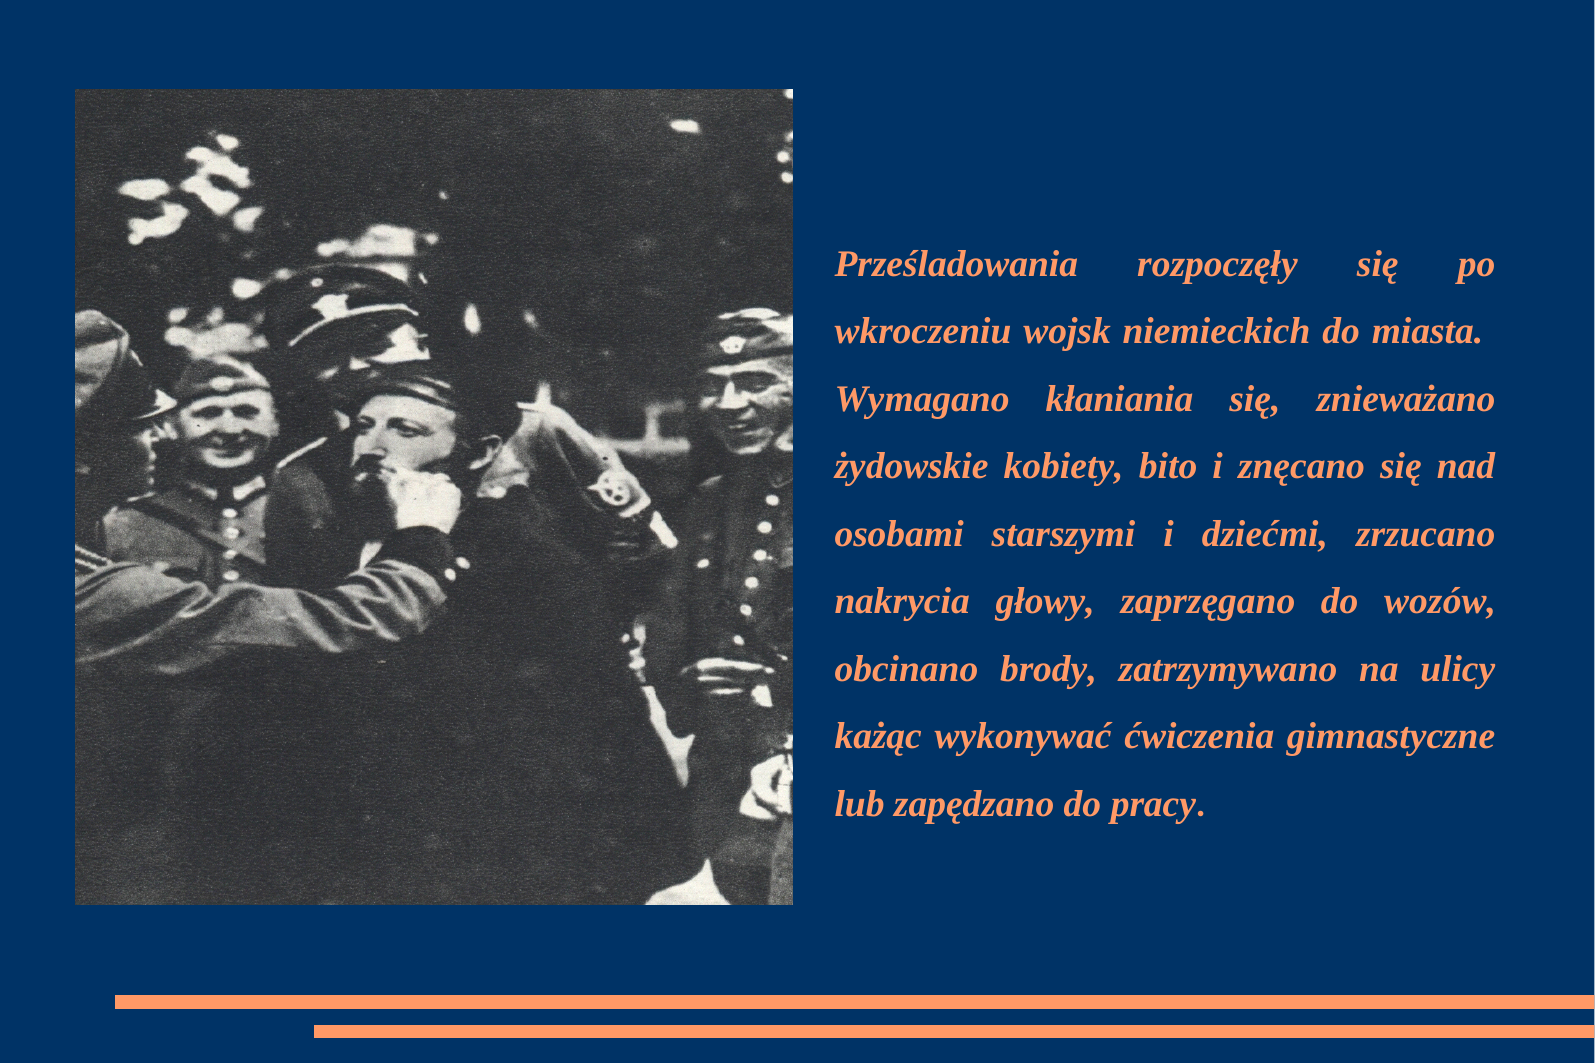

# Prześladowania rozpoczęły się po wkroczeniu wojsk niemieckich do miasta. Wymagano kłaniania się, znieważano żydowskie kobiety, bito i znęcano się nad osobami starszymi i dziećmi, zrzucano nakrycia głowy, zaprzęgano do wozów, obcinano brody, zatrzymywano na ulicy każąc wykonywać ćwiczenia gimnastyczne lub zapędzano do pracy.
.